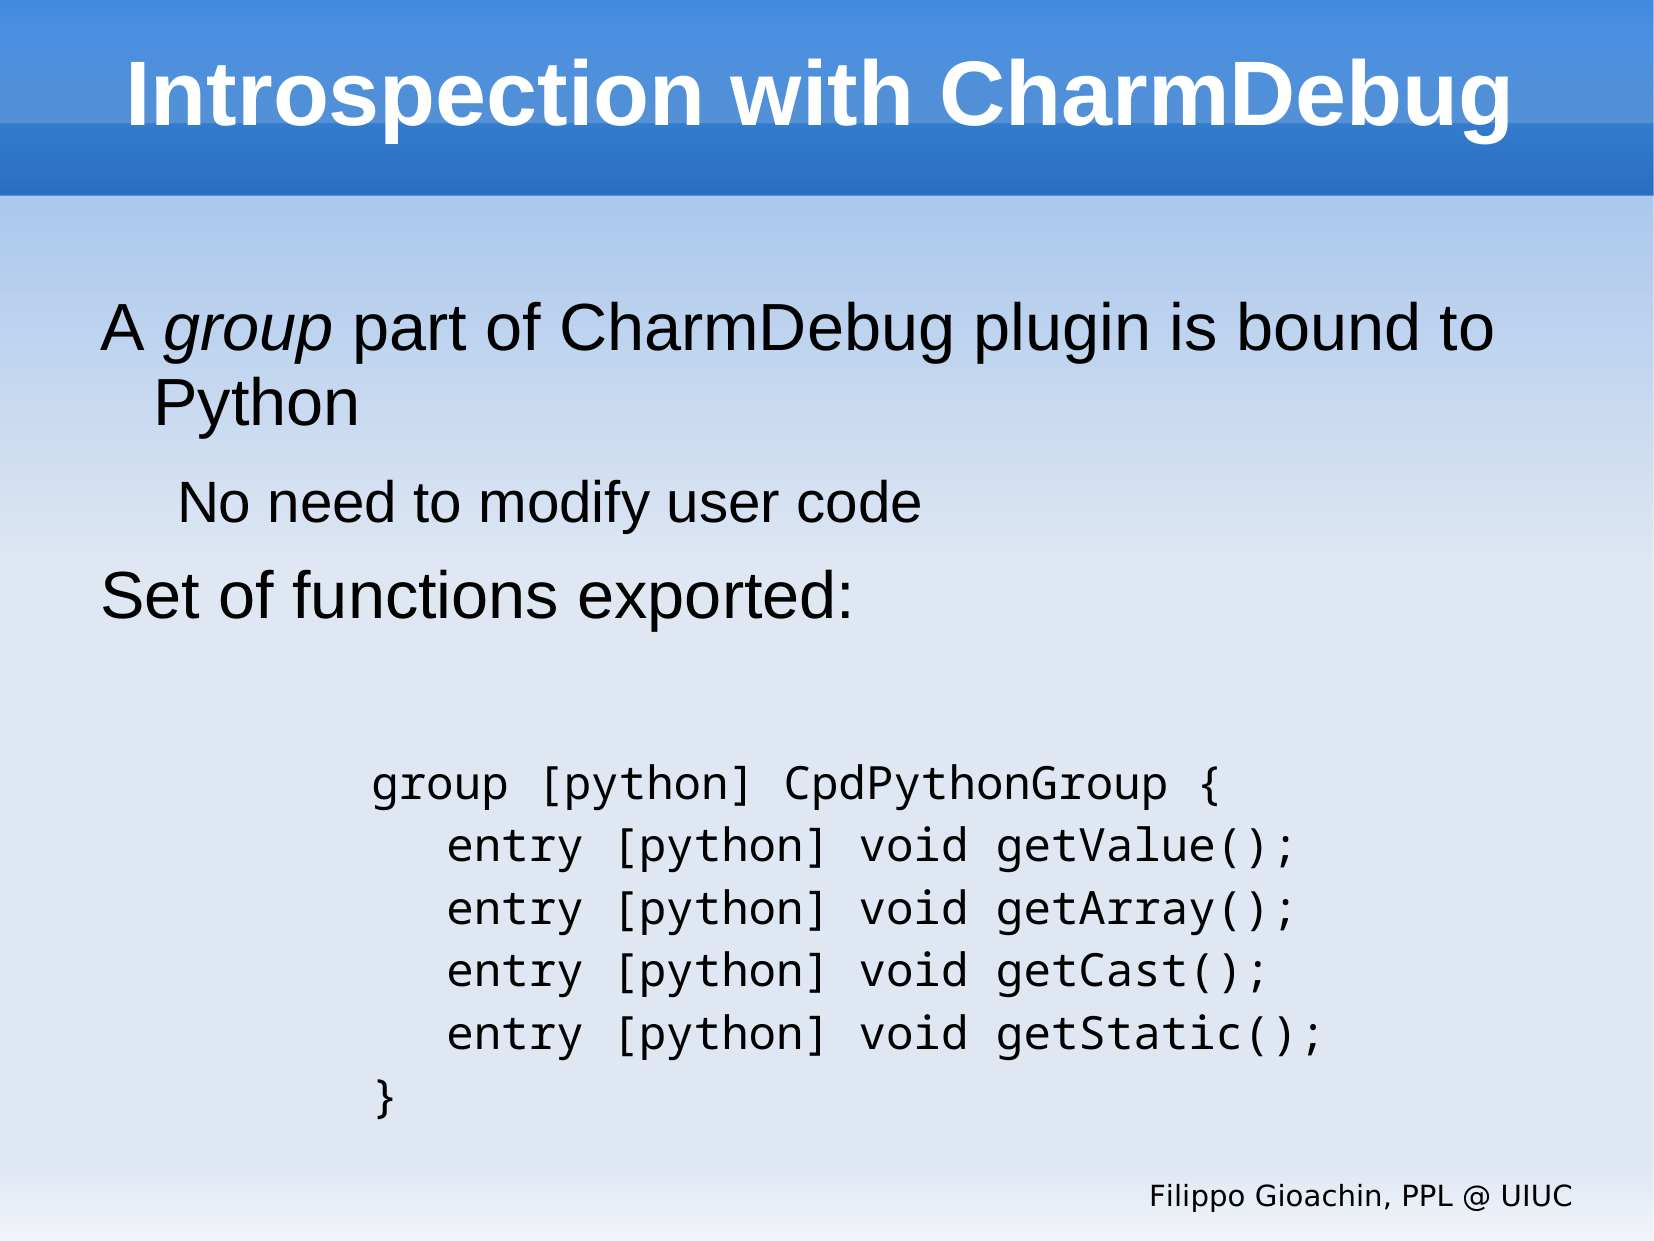

# Introspection with CharmDebug
A group part of CharmDebug plugin is bound to Python
No need to modify user code
Set of functions exported:
group [python] CpdPythonGroup {
	entry [python] void getValue();
	entry [python] void getArray();
	entry [python] void getCast();
	entry [python] void getStatic();
}
Filippo Gioachin, PPL @ UIUC